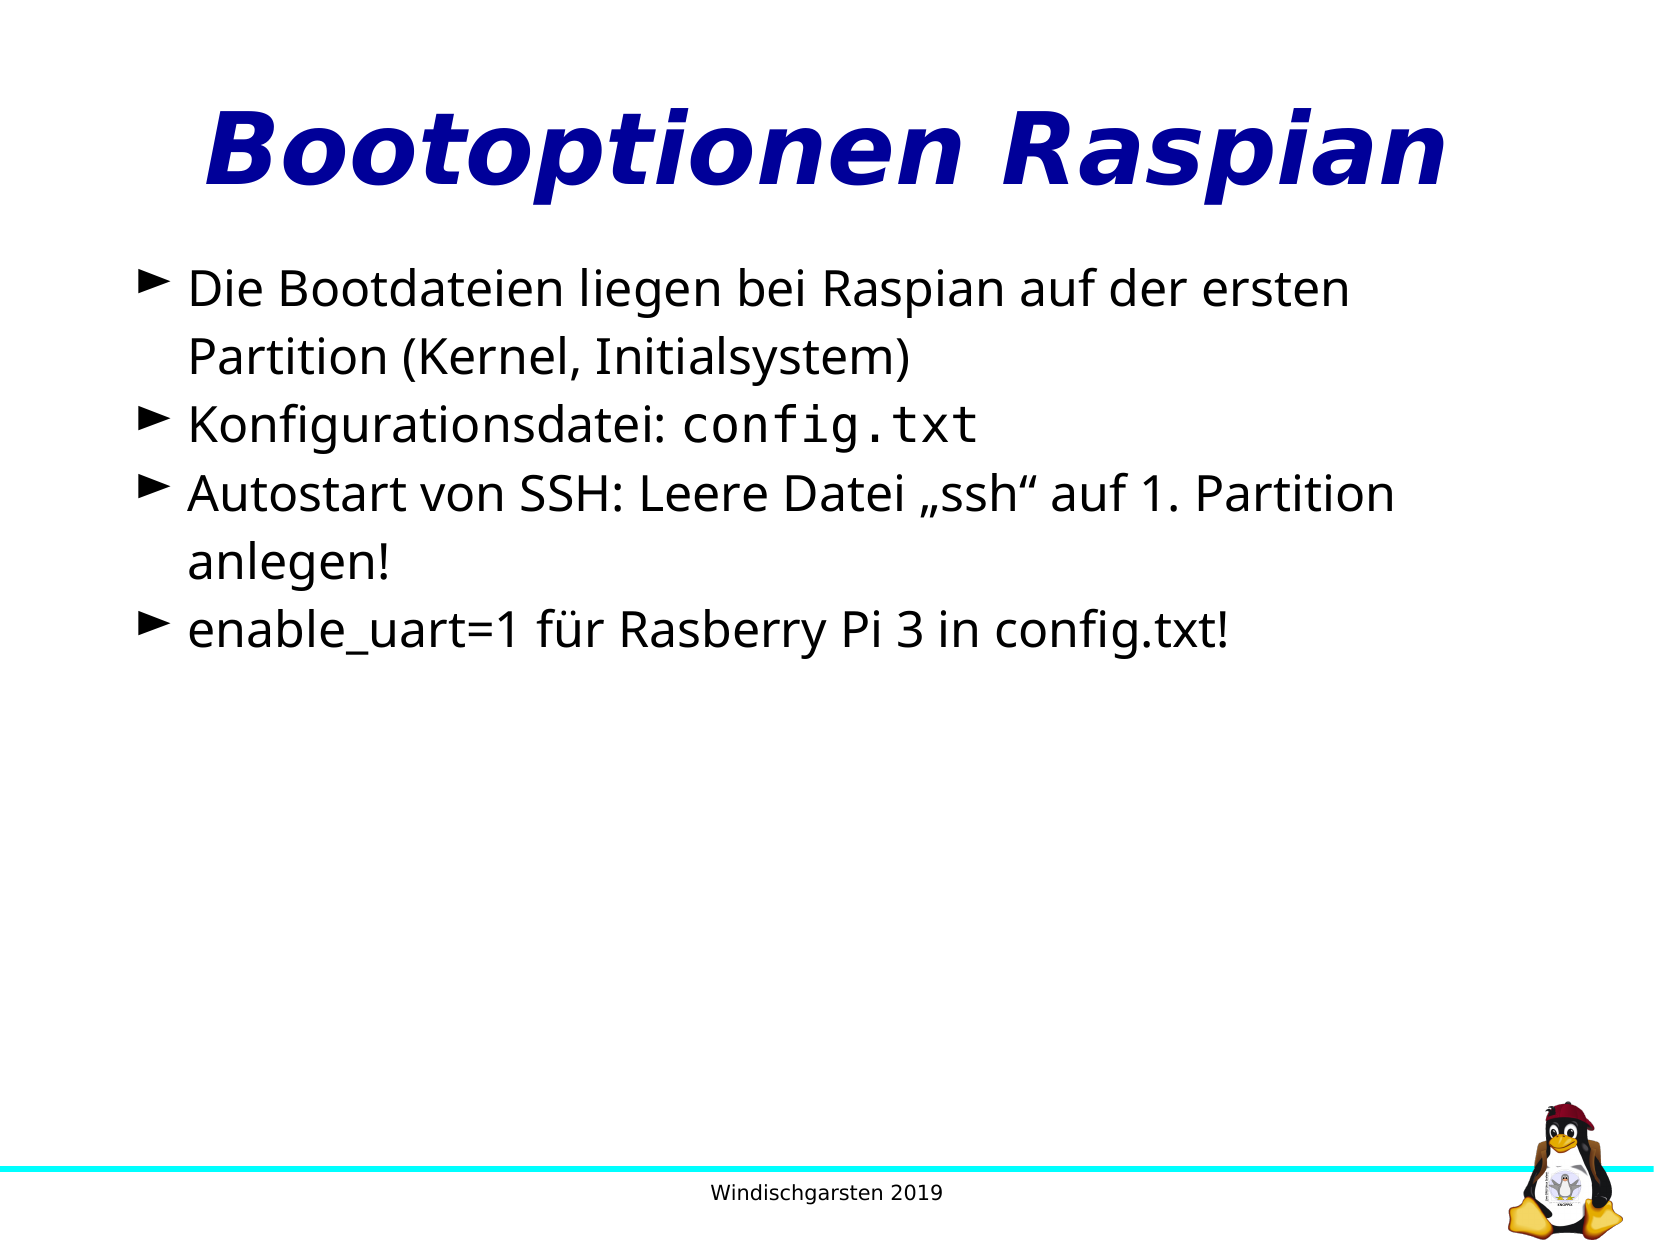

# Bootoptionen Raspian
Die Bootdateien liegen bei Raspian auf der ersten Partition (Kernel, Initialsystem)
Konfigurationsdatei: config.txt
Autostart von SSH: Leere Datei „ssh“ auf 1. Partition anlegen!
enable_uart=1 für Rasberry Pi 3 in config.txt!